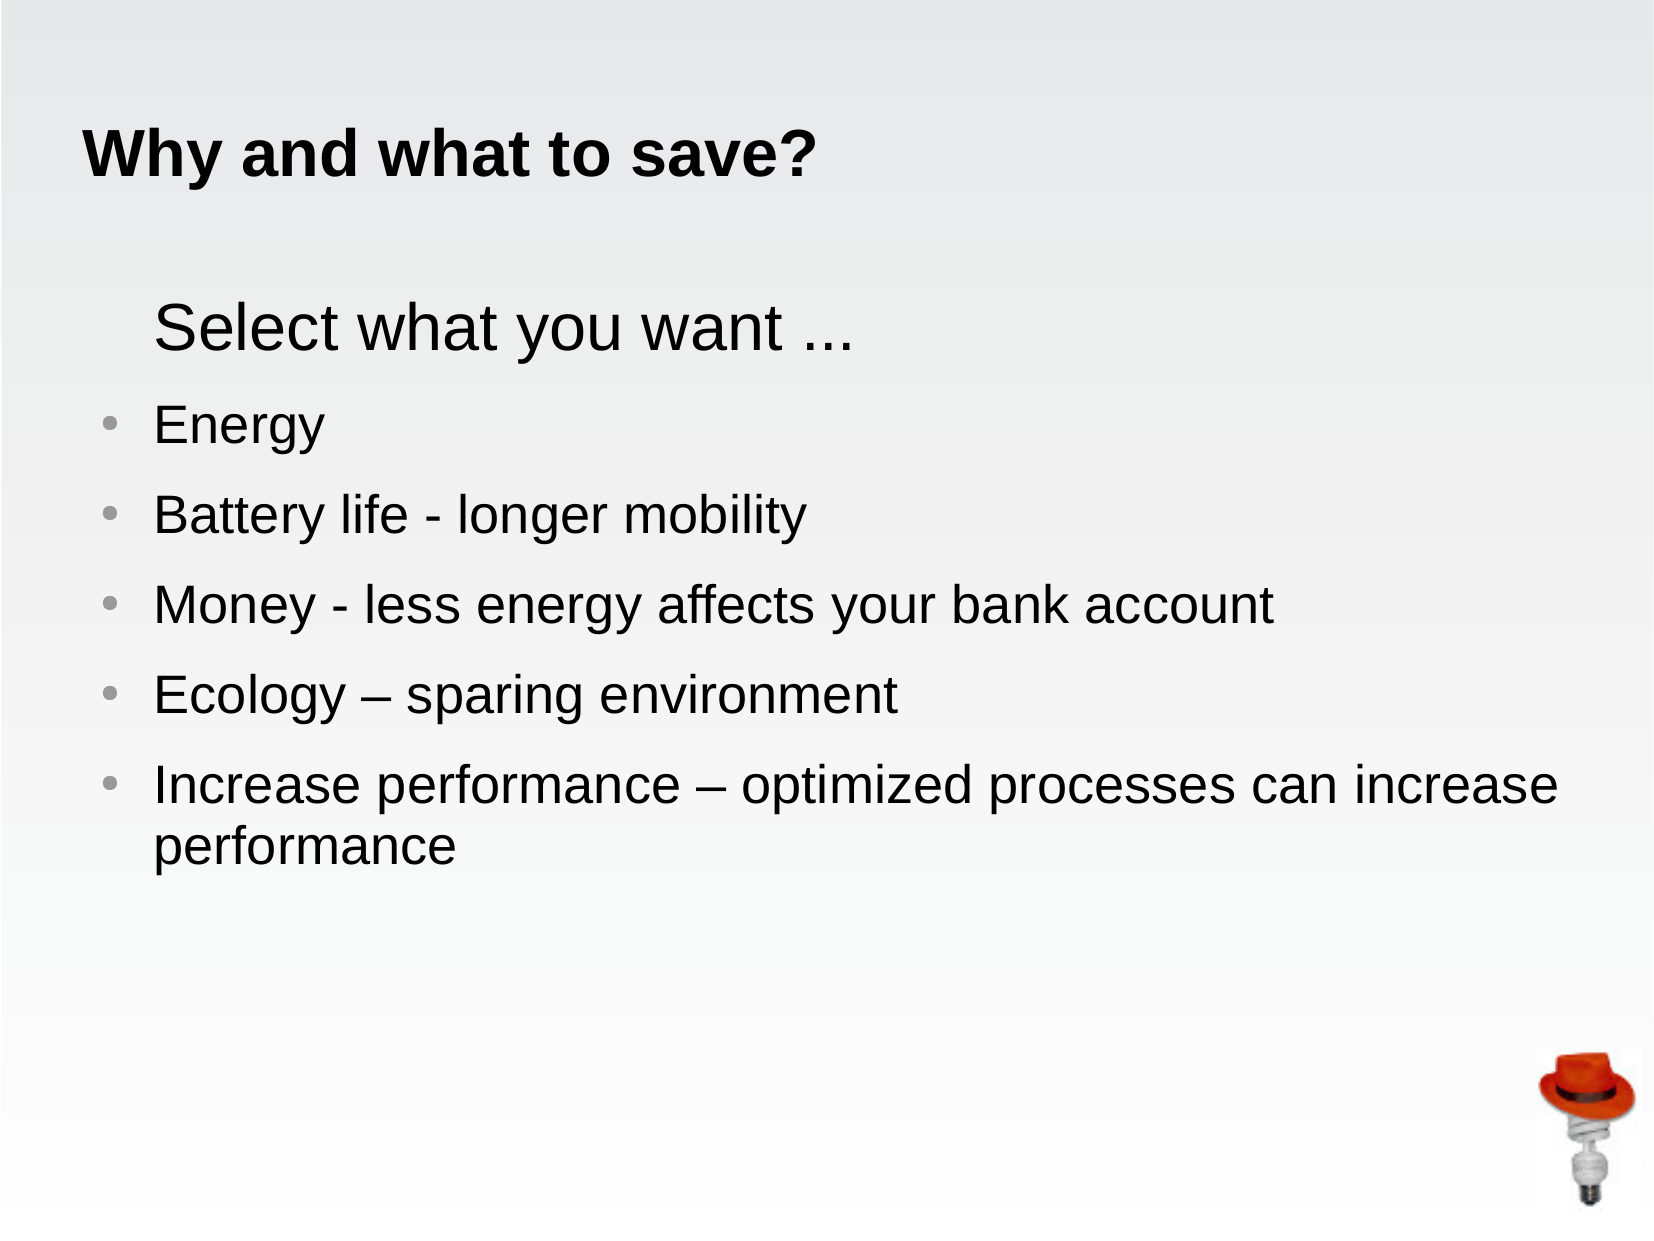

# Why and what to save?
Select what you want ...
Energy
Battery life - longer mobility
Money - less energy affects your bank account
Ecology – sparing environment
Increase performance – optimized processes can increase performance